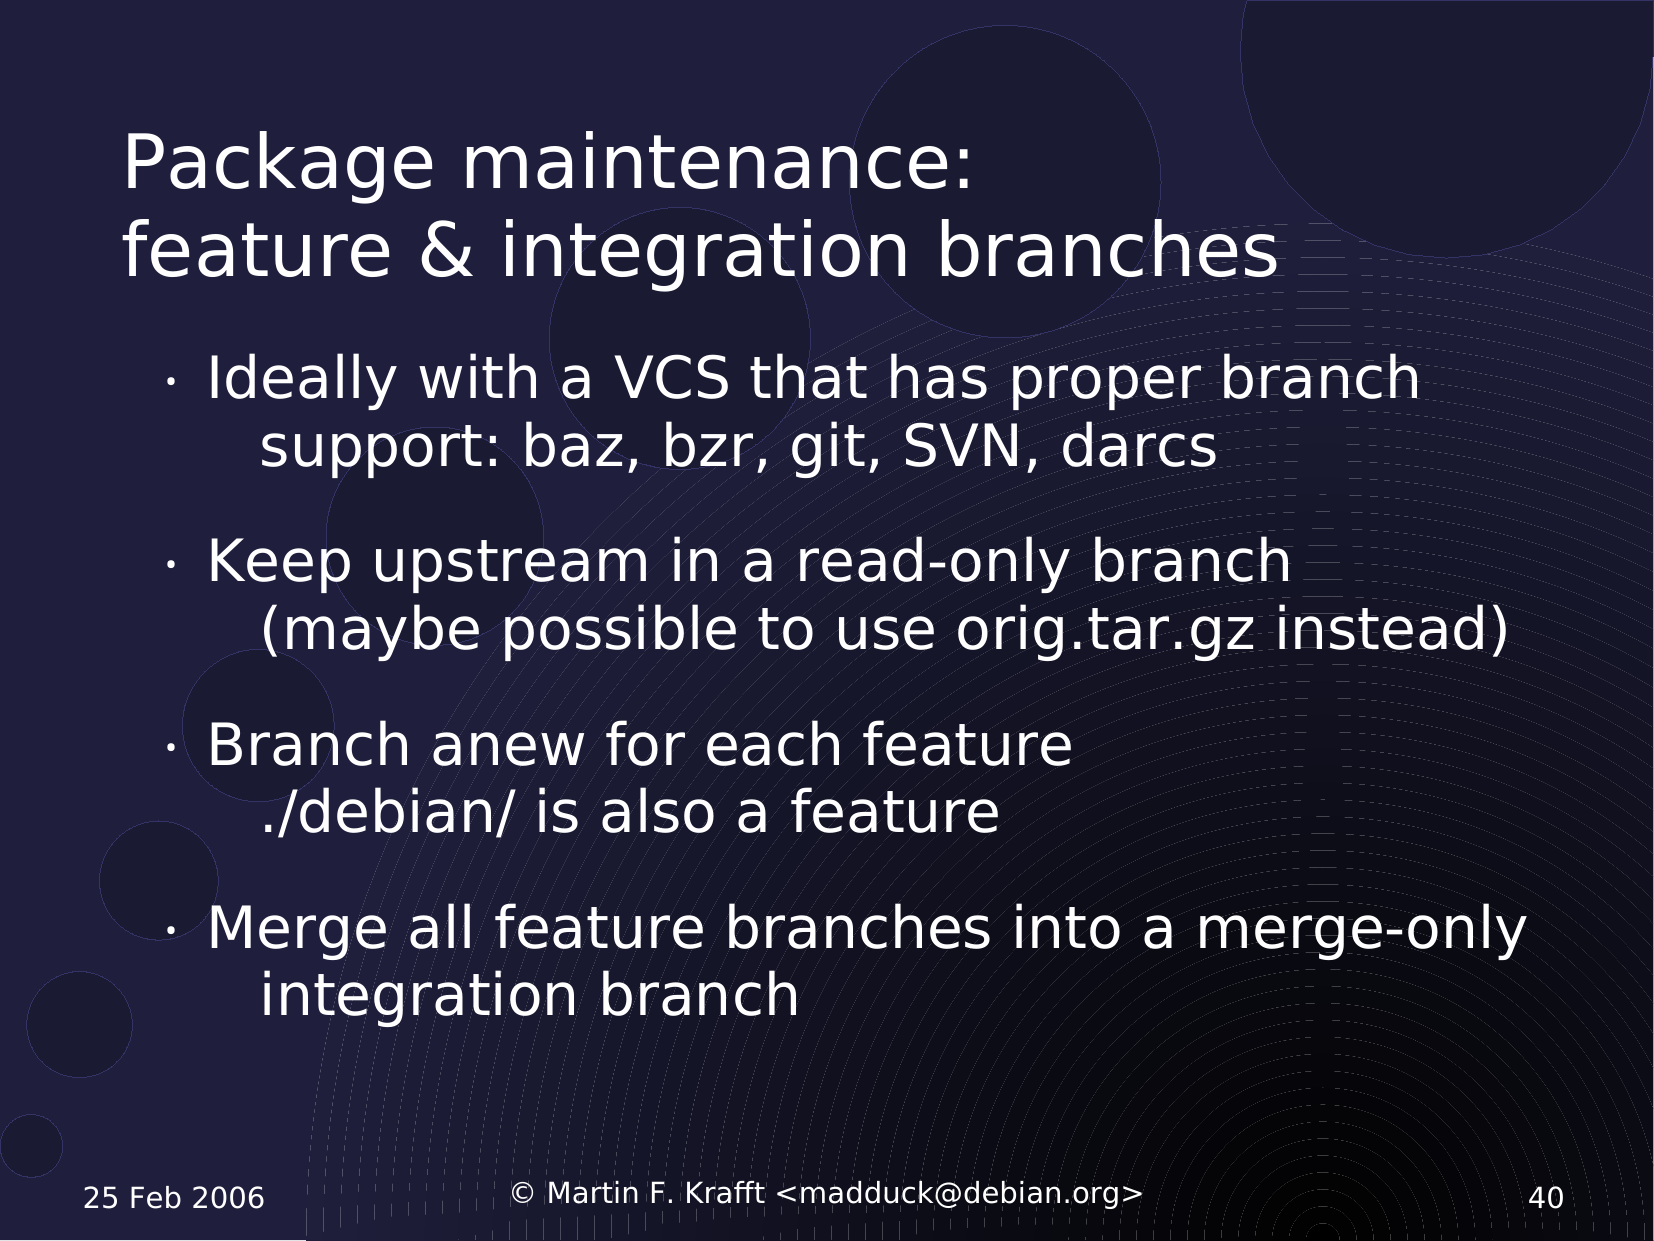

# Package maintenance: feature & integration branches
Ideally with a VCS that has proper branch support: baz, bzr, git, SVN, darcs
Keep upstream in a read-only branch
(maybe possible to use orig.tar.gz instead)
Branch anew for each feature
./debian/ is also a feature
Merge all feature branches into a merge-only integration branch
© Martin F. Krafft <madduck@debian.org>
25 Feb 2006
40